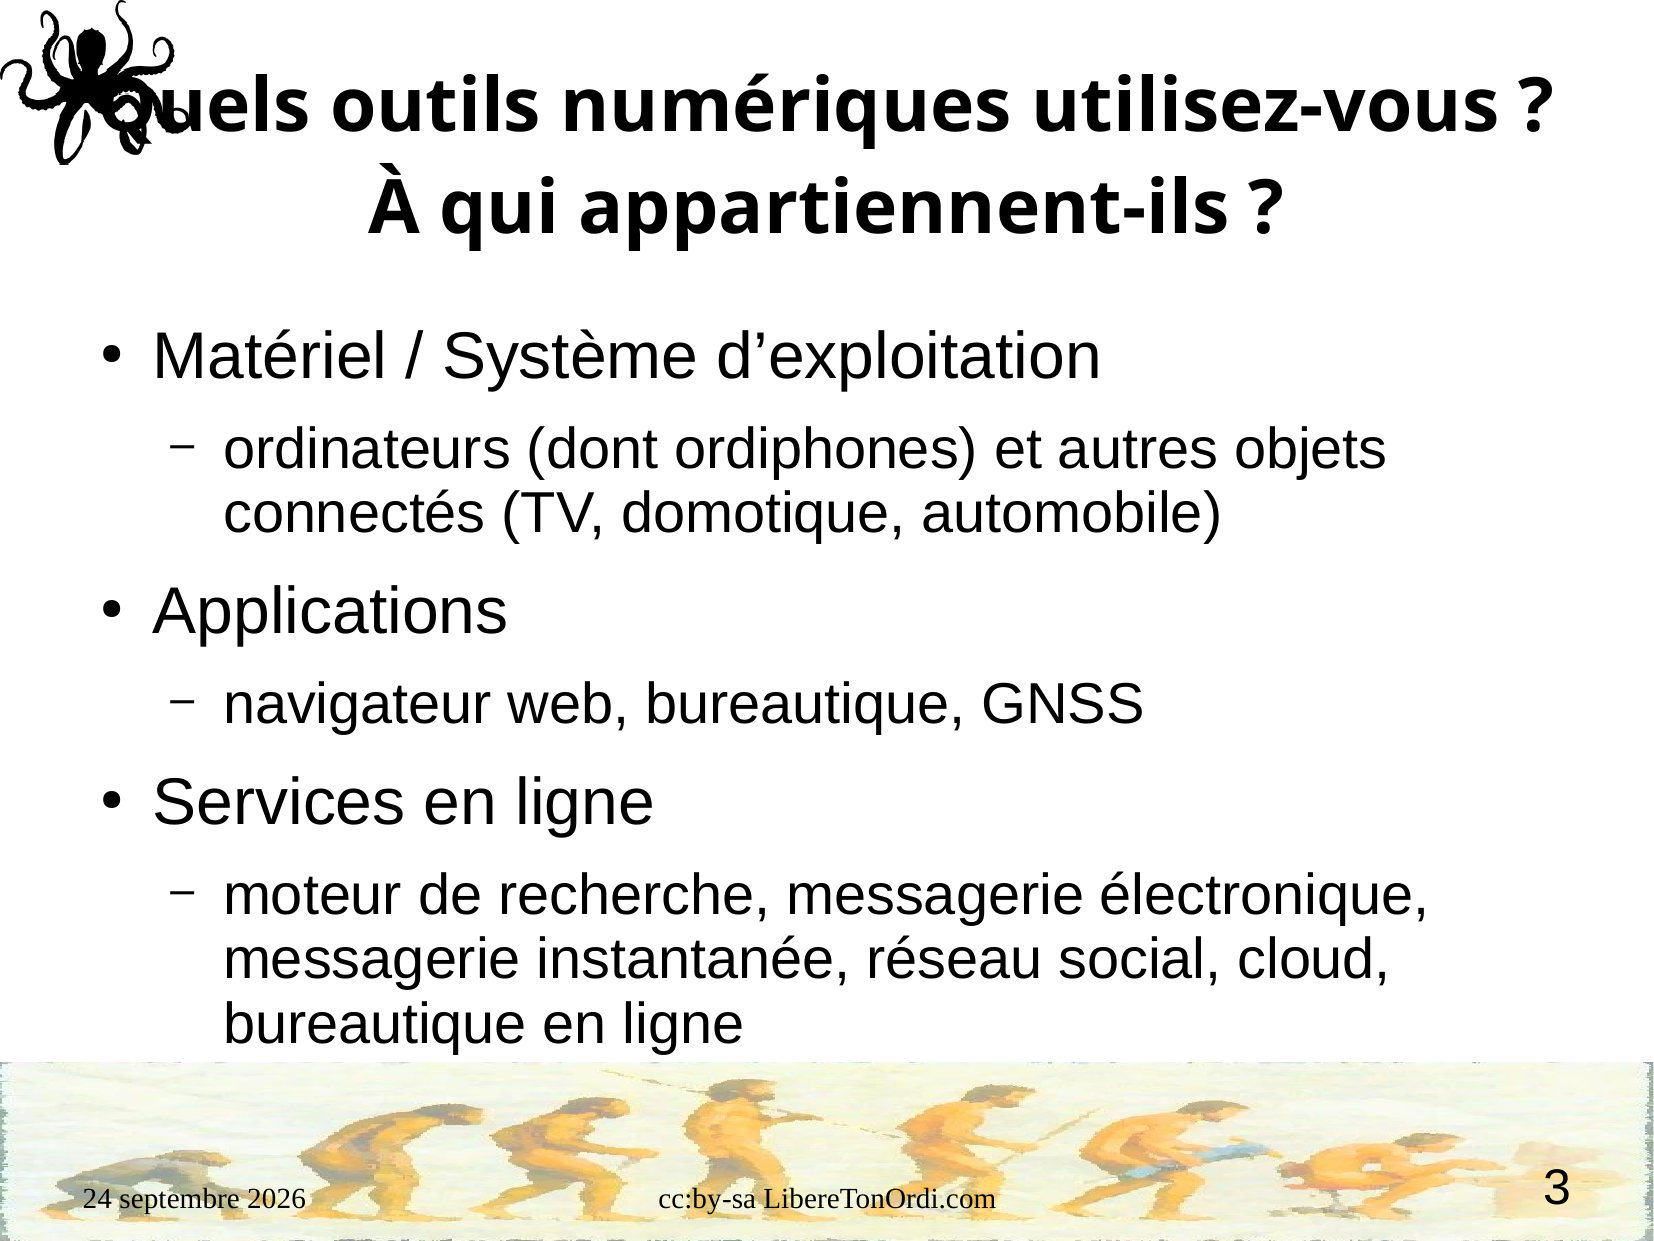

# Quels outils numériques utilisez-vous ? À qui appartiennent-ils ?
Matériel / Système d’exploitation
ordinateurs (dont ordiphones) et autres objets connectés (TV, domotique, automobile)
Applications
navigateur web, bureautique, GNSS
Services en ligne
moteur de recherche, messagerie électronique, messagerie instantanée, réseau social, cloud, bureautique en ligne
cc:by-sa LibereTonOrdi.com
3